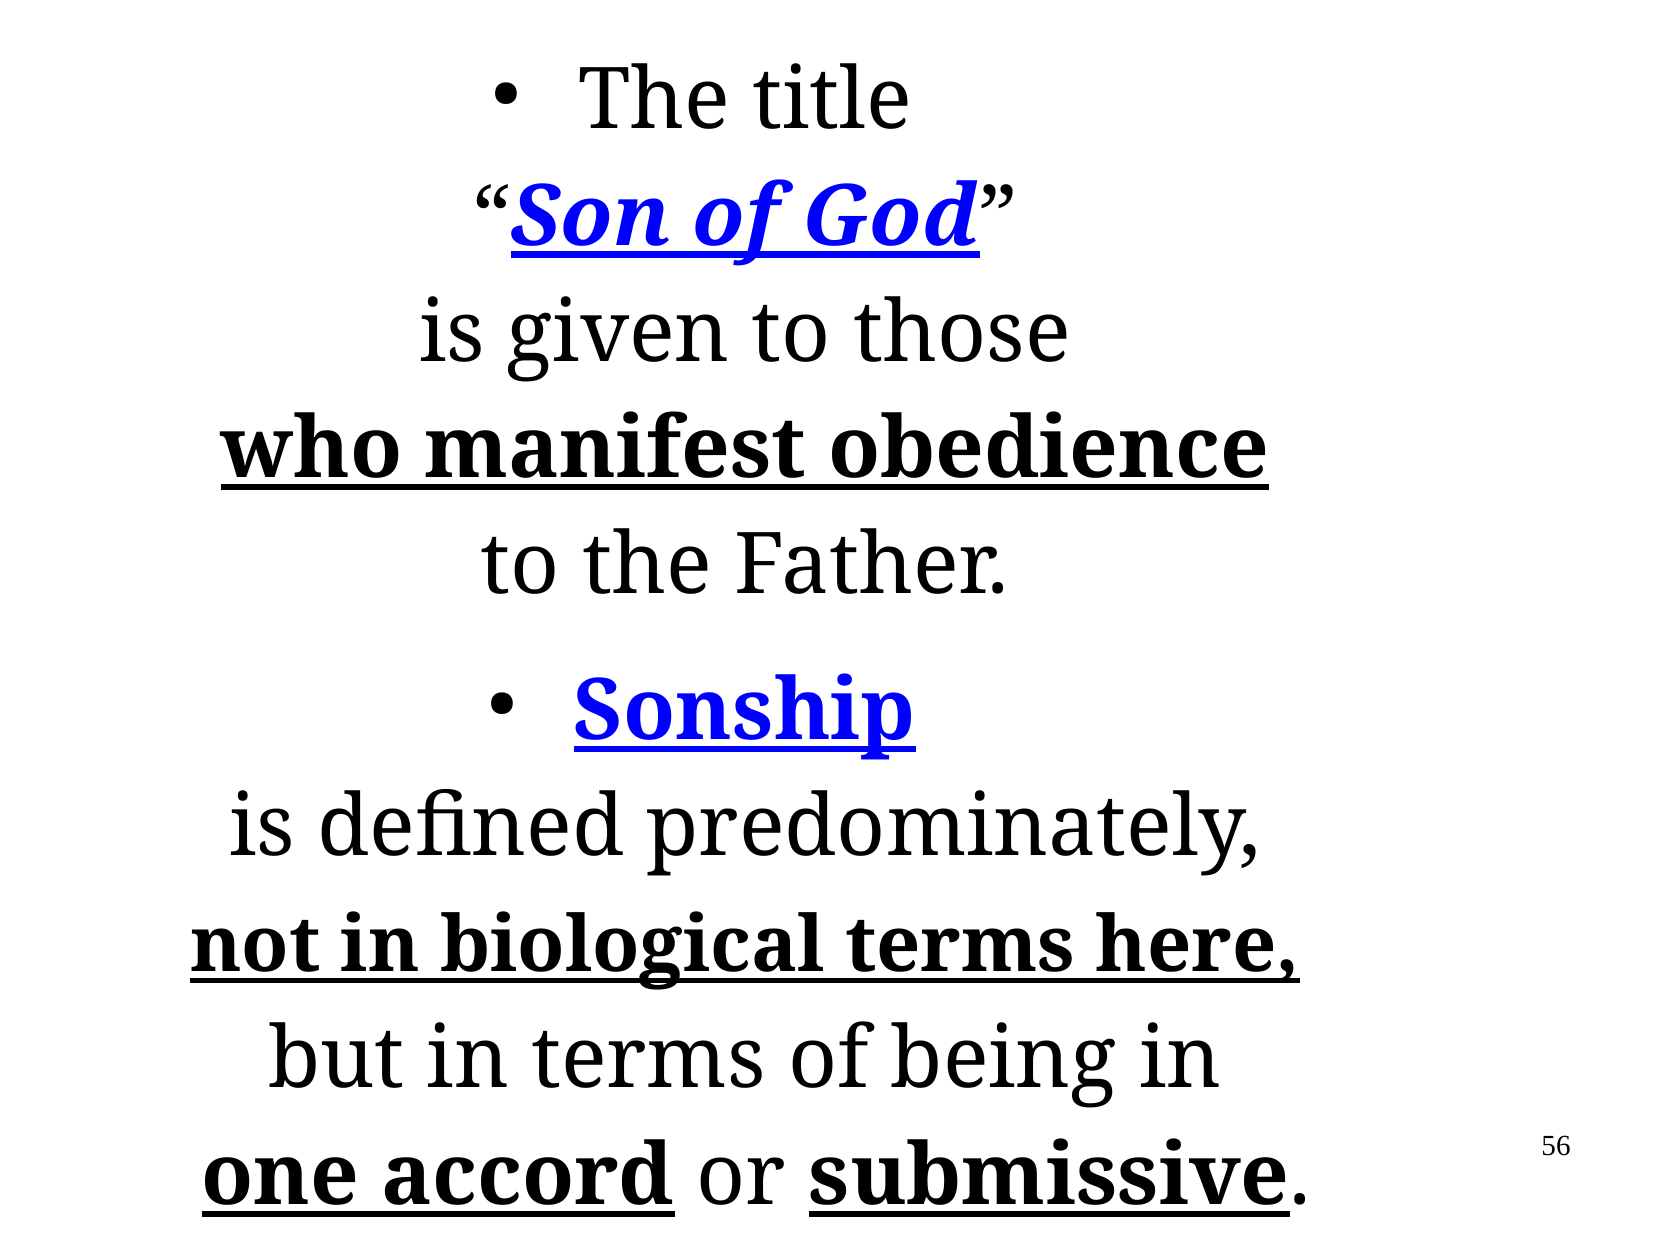

# The title “Son of God” is given to those who manifest obedience to the Father.
Sonship
is defined predominately,
not in biological terms here,
but in terms of being in
one accord or submissive.
56